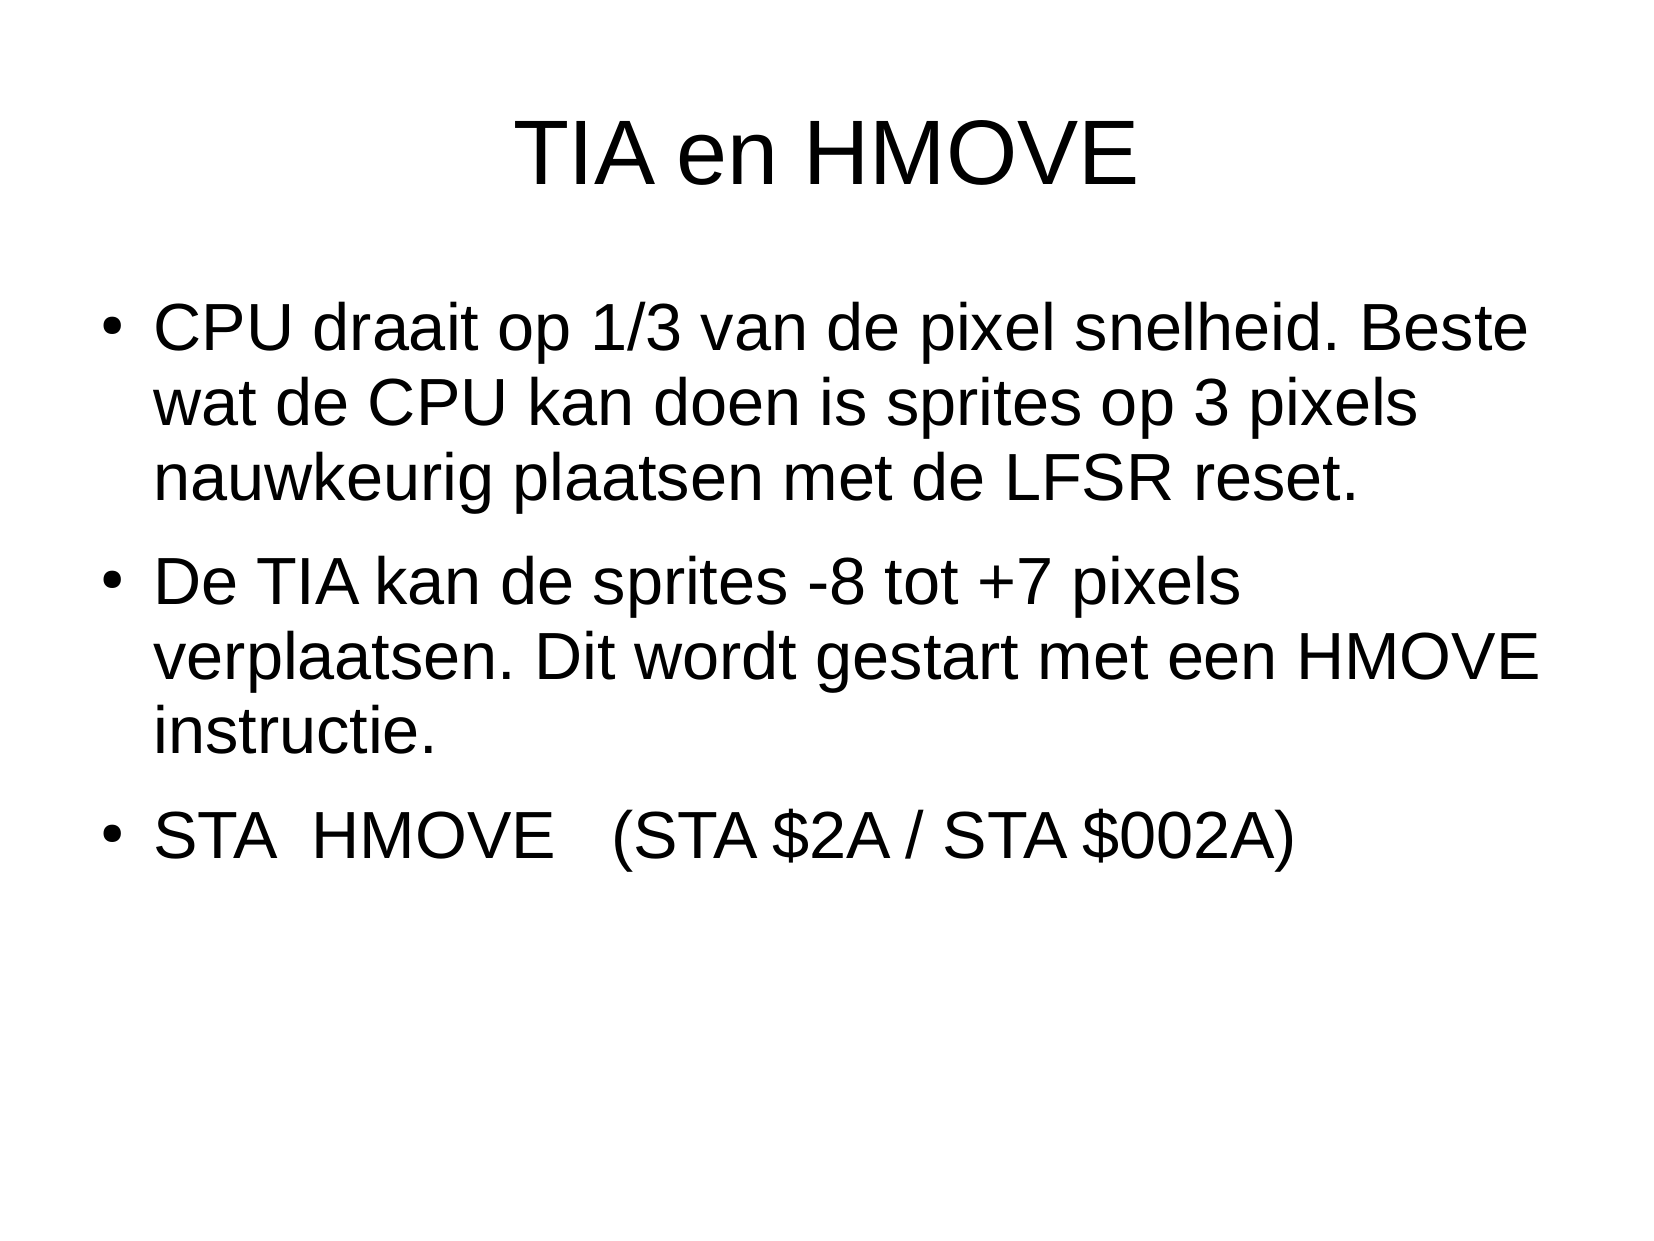

# TIA en HMOVE
CPU draait op 1/3 van de pixel snelheid. Beste wat de CPU kan doen is sprites op 3 pixels nauwkeurig plaatsen met de LFSR reset.
De TIA kan de sprites -8 tot +7 pixels verplaatsen. Dit wordt gestart met een HMOVE instructie.
STA HMOVE (STA $2A / STA $002A)